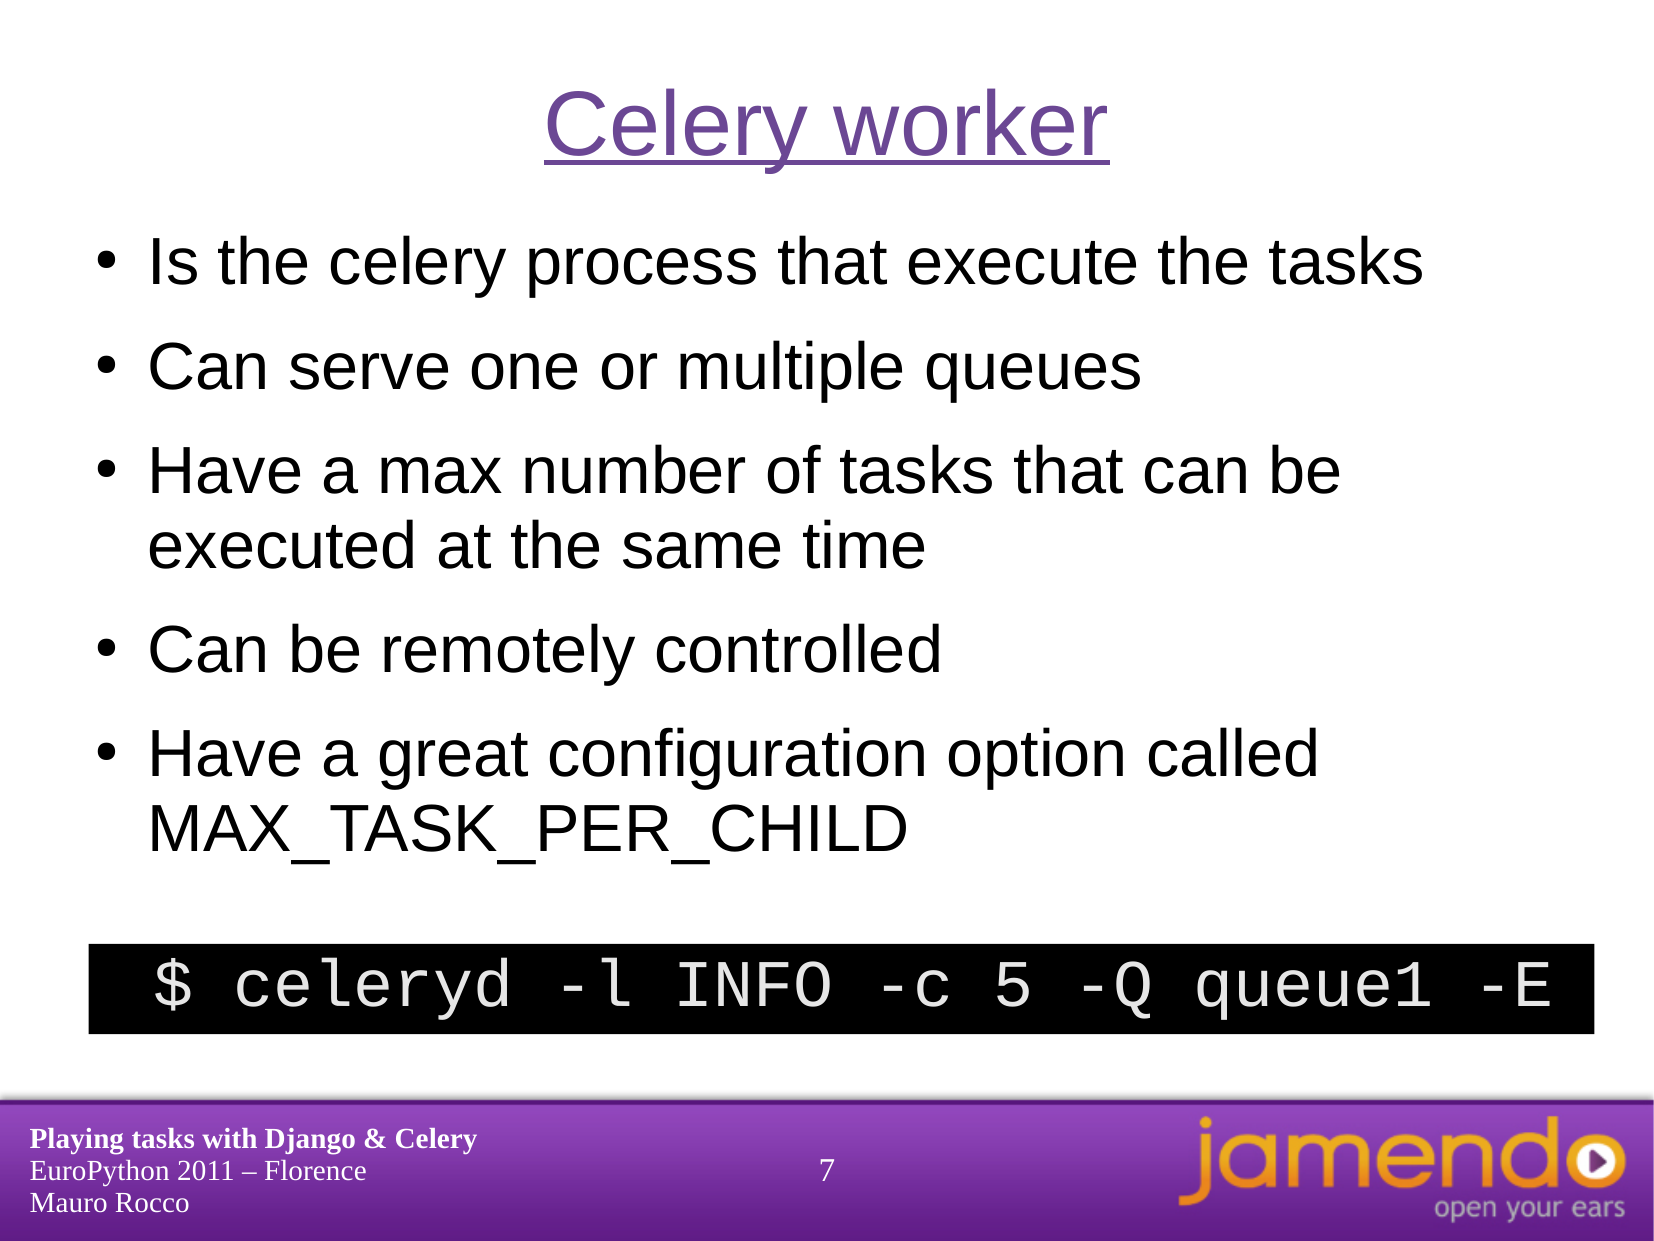

# Celery worker
Is the celery process that execute the tasks
Can serve one or multiple queues
Have a max number of tasks that can be executed at the same time
Can be remotely controlled
Have a great configuration option called MAX_TASK_PER_CHILD
$
$ celeryd -l INFO -c 5 -Q queue1 -E
7